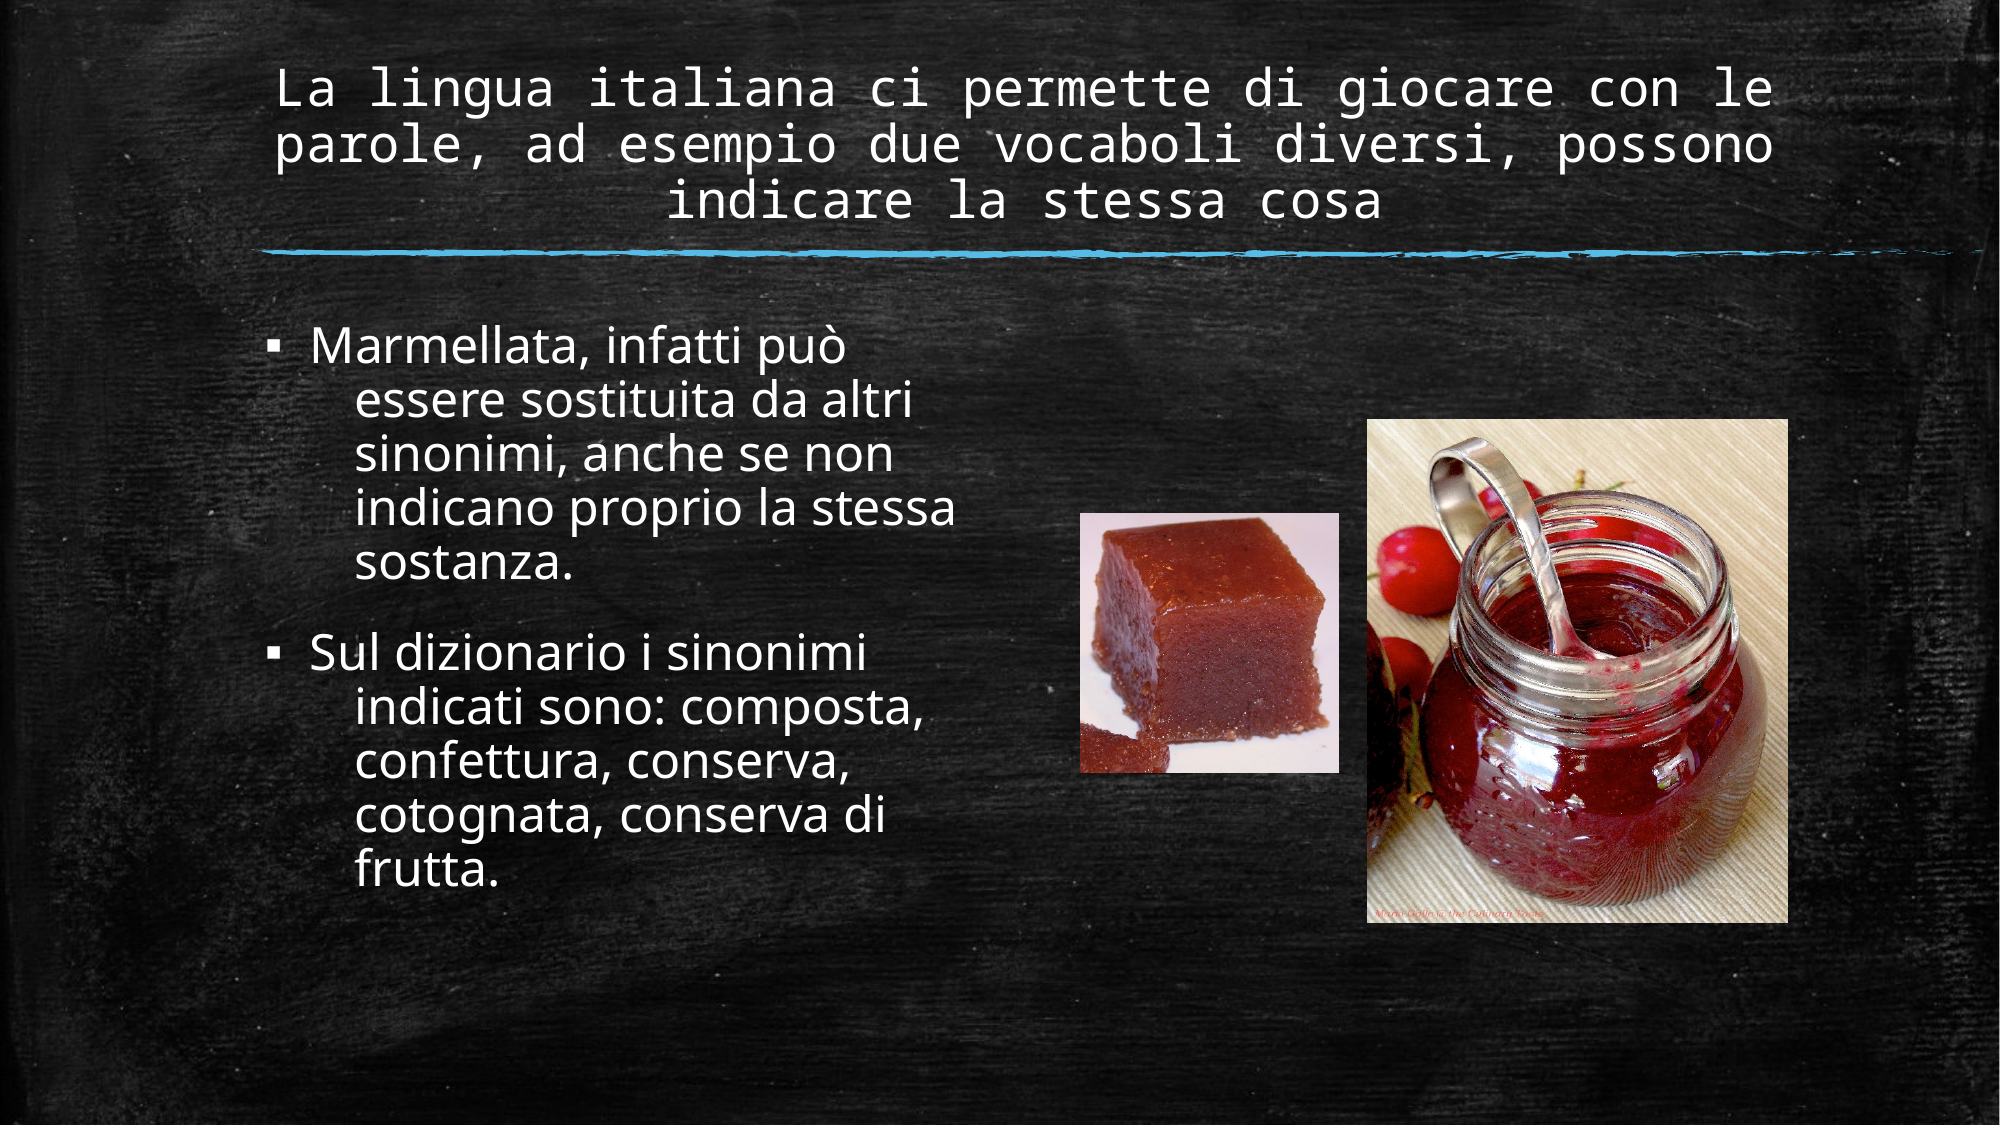

# La lingua italiana ci permette di giocare con le parole, ad esempio due vocaboli diversi, possono indicare la stessa cosa
Marmellata, infatti può essere sostituita da altri sinonimi, anche se non indicano proprio la stessa sostanza.
Sul dizionario i sinonimi indicati sono: composta, confettura, conserva, cotognata, conserva di frutta.